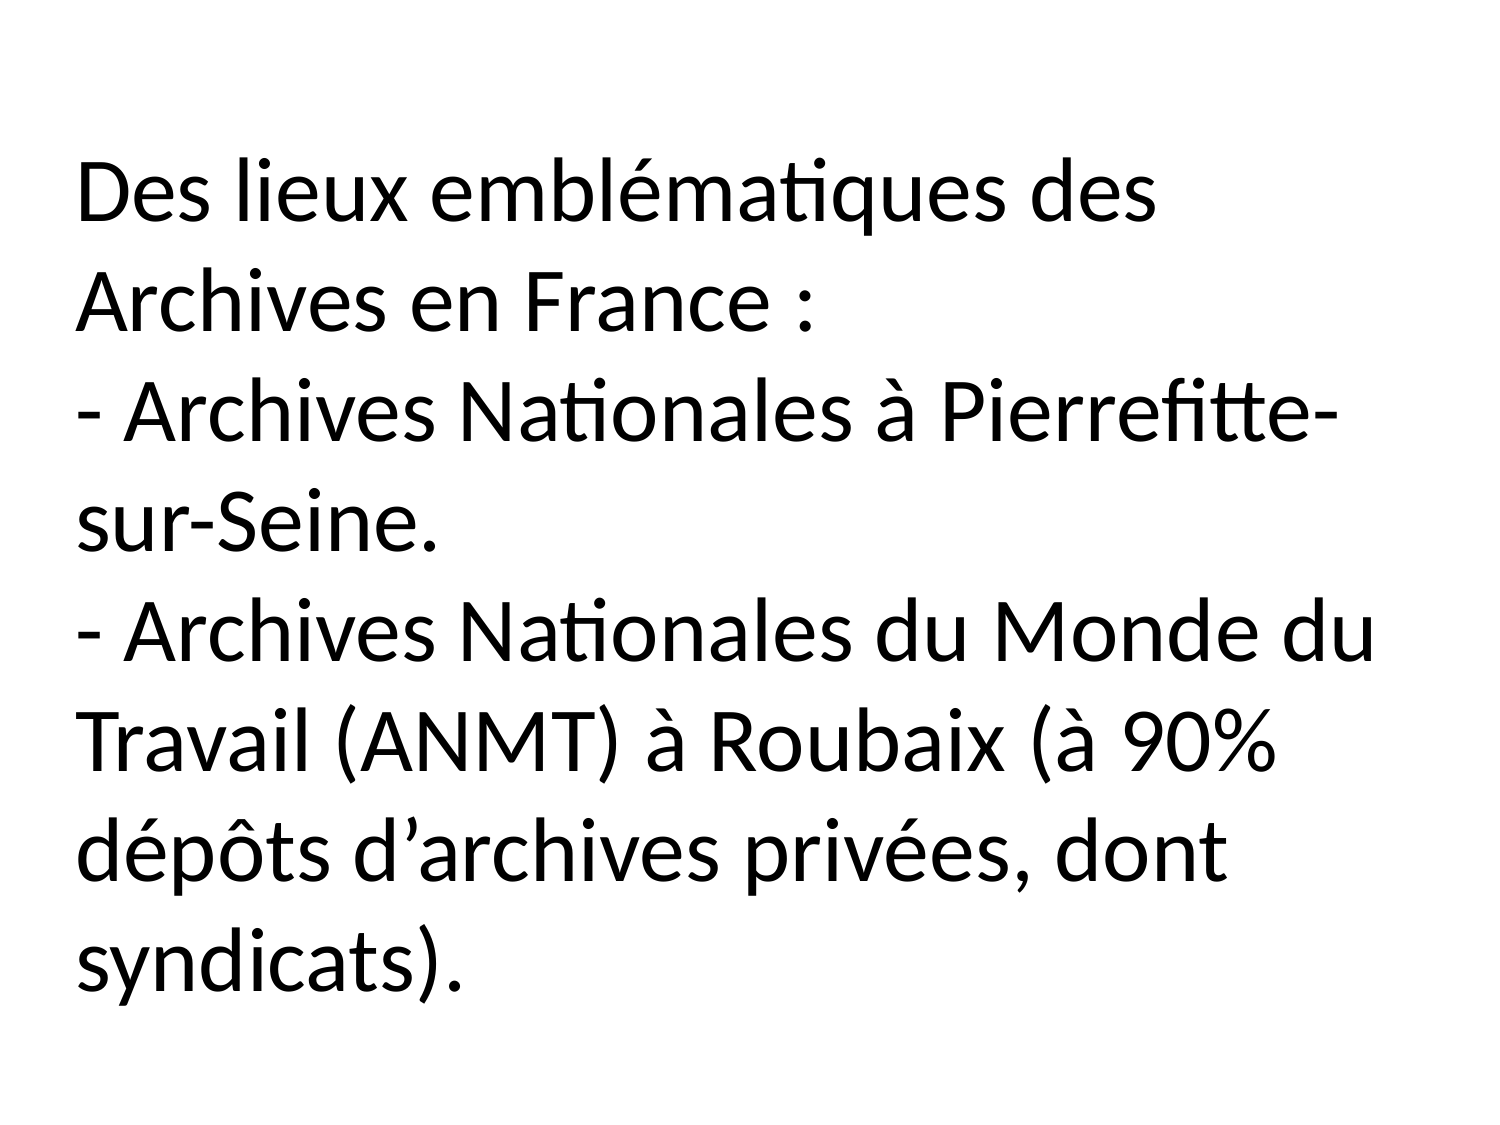

# Des lieux emblématiques des Archives en France : - Archives Nationales à Pierrefitte-sur-Seine. - Archives Nationales du Monde du Travail (ANMT) à Roubaix (à 90% dépôts d’archives privées, dont syndicats).